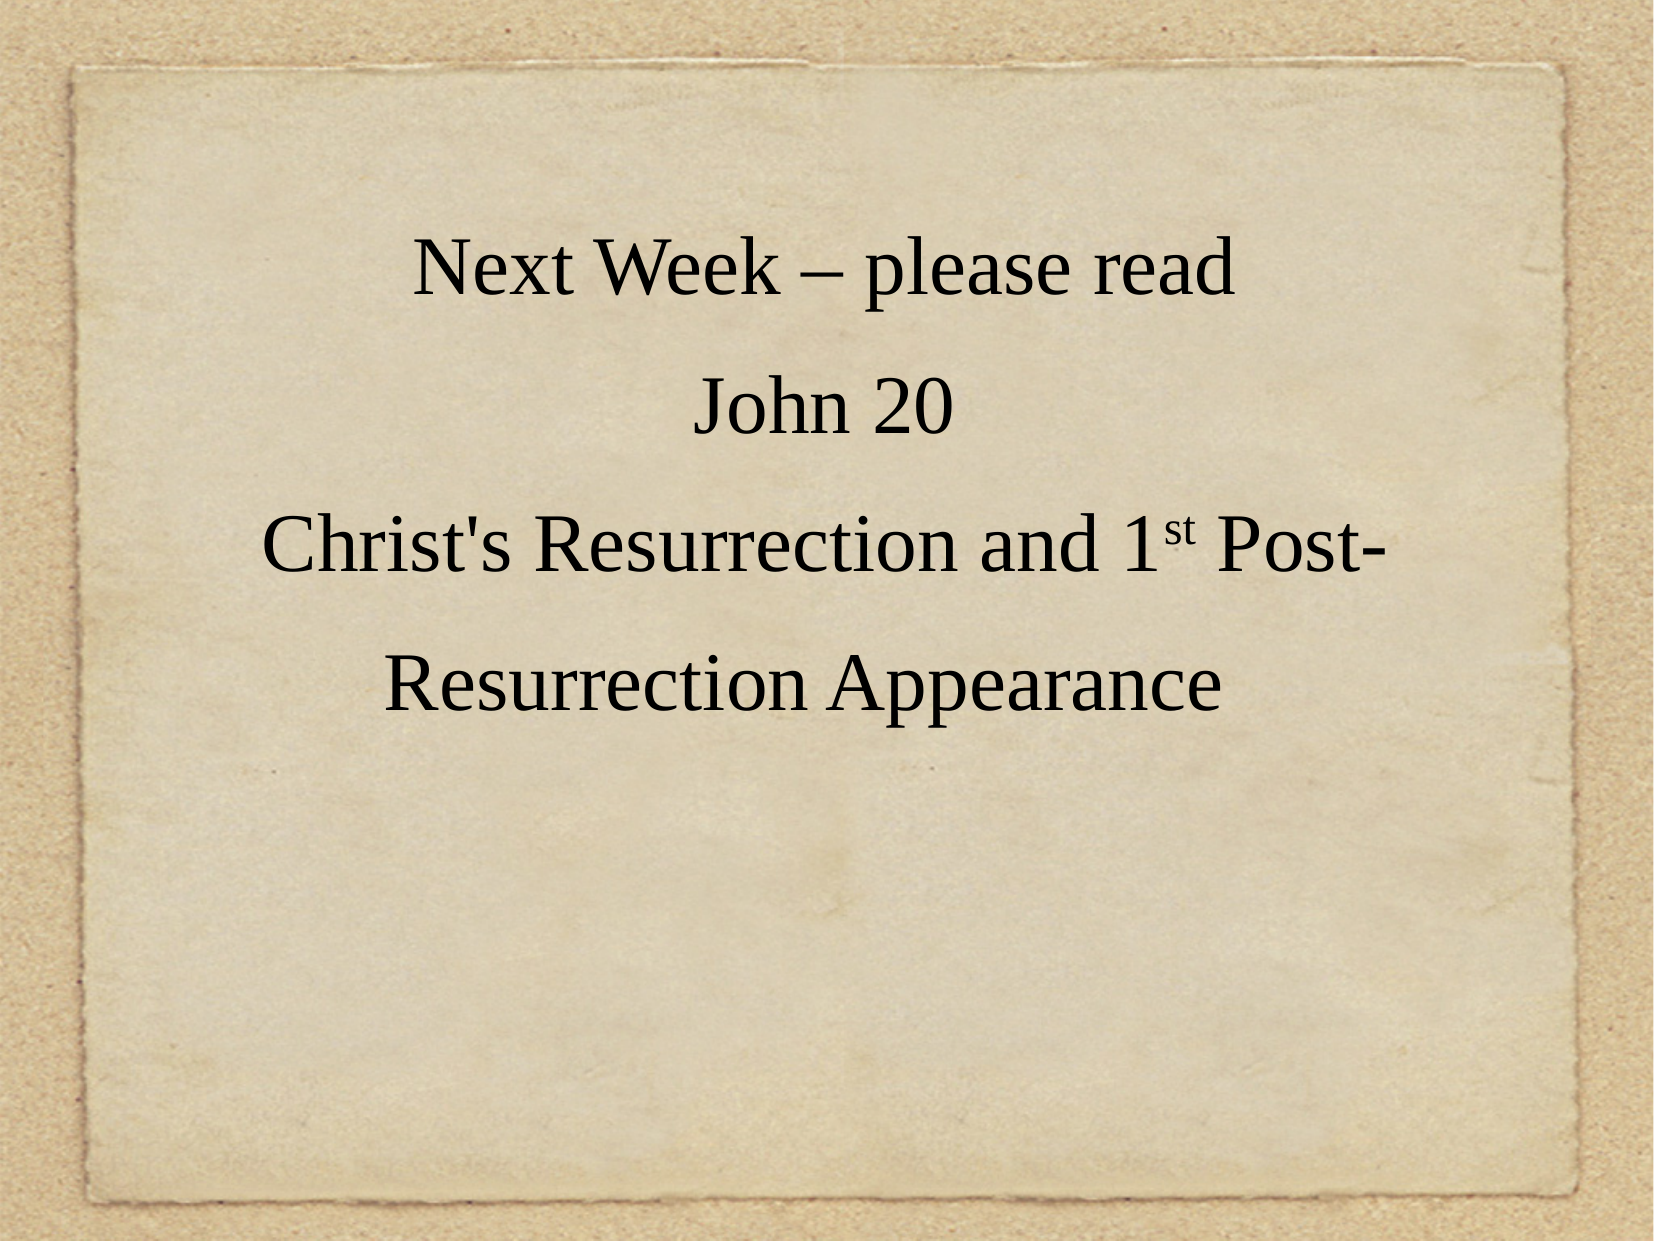

Next Week – please read
John 20
Christ's Resurrection and 1st Post-Resurrection Appearance